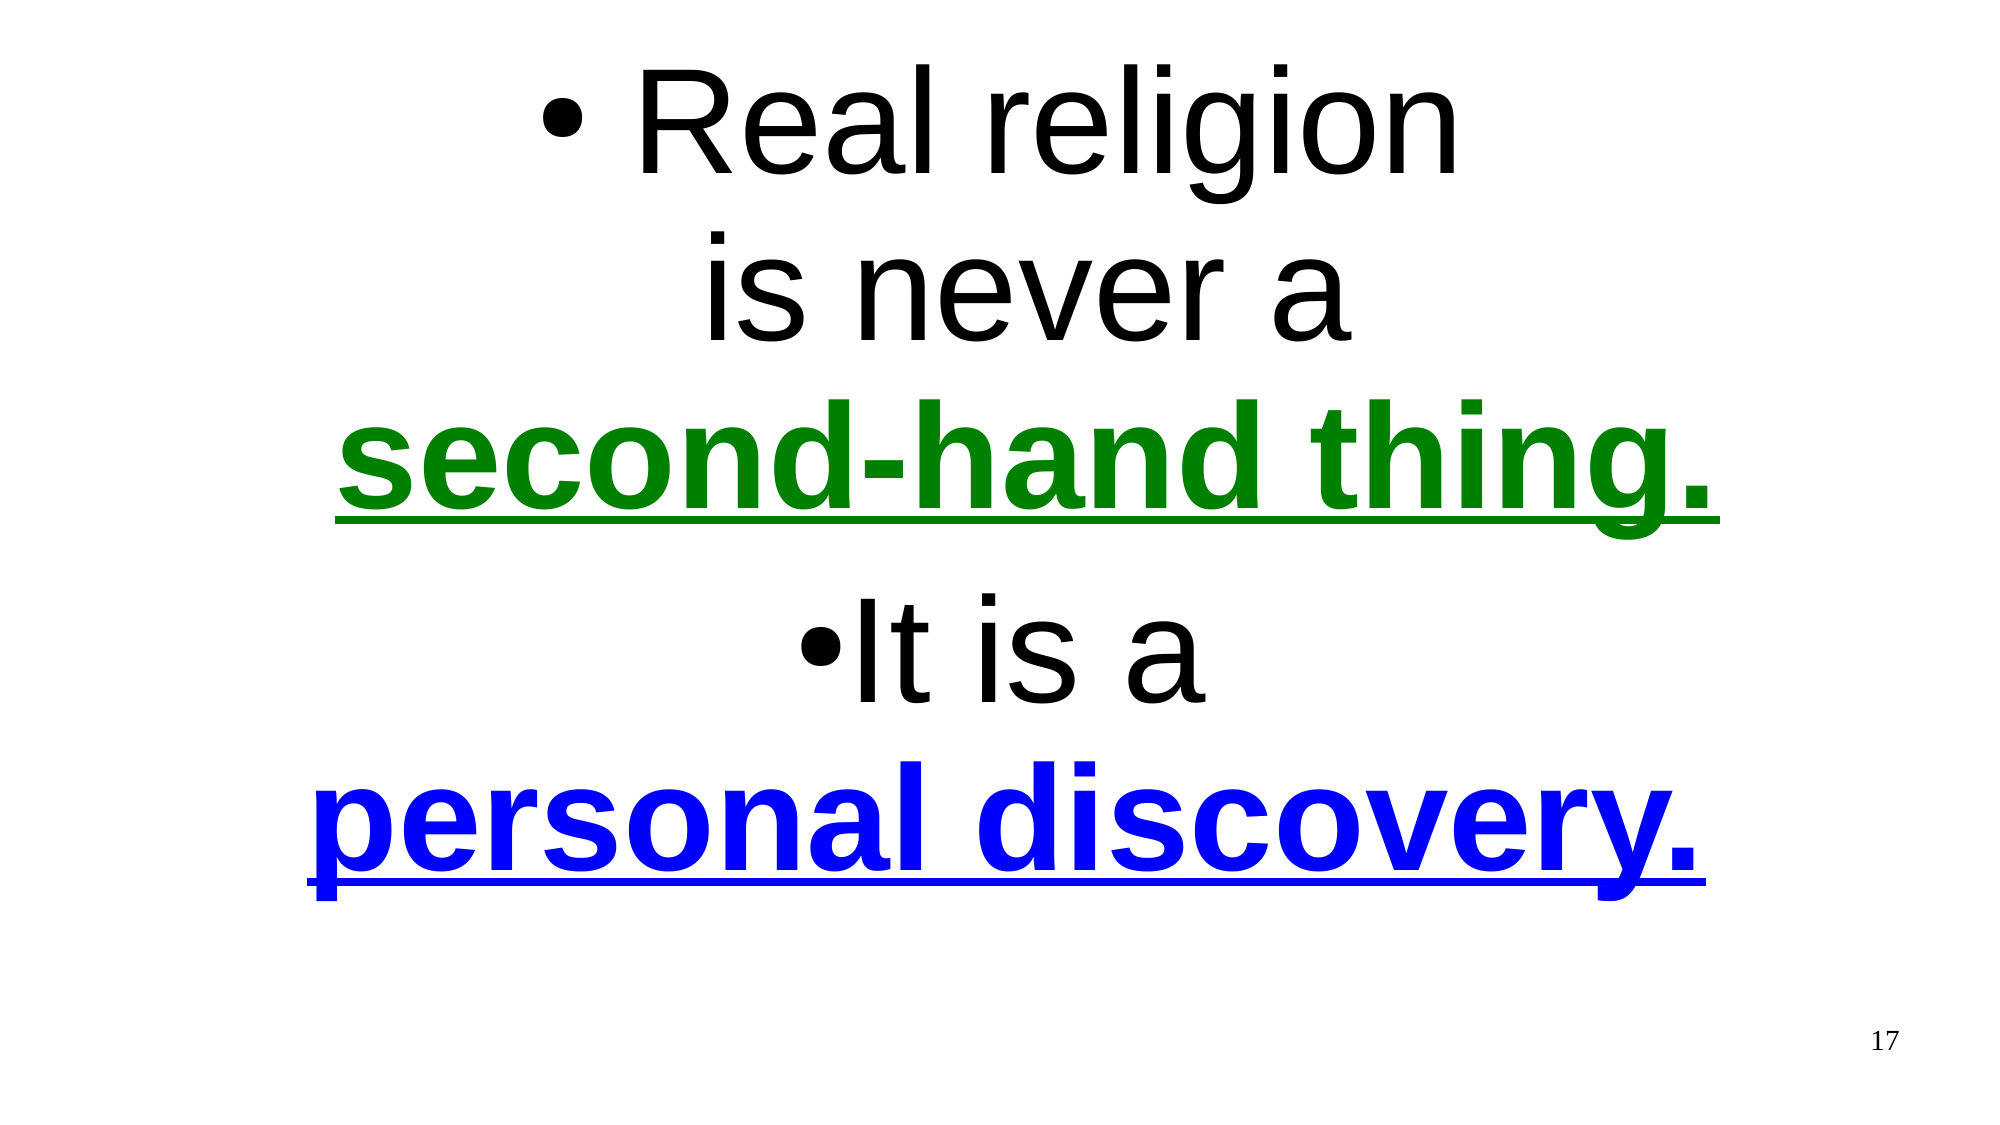

# Real religion is never a second-hand thing.
It is a
personal discovery.
17